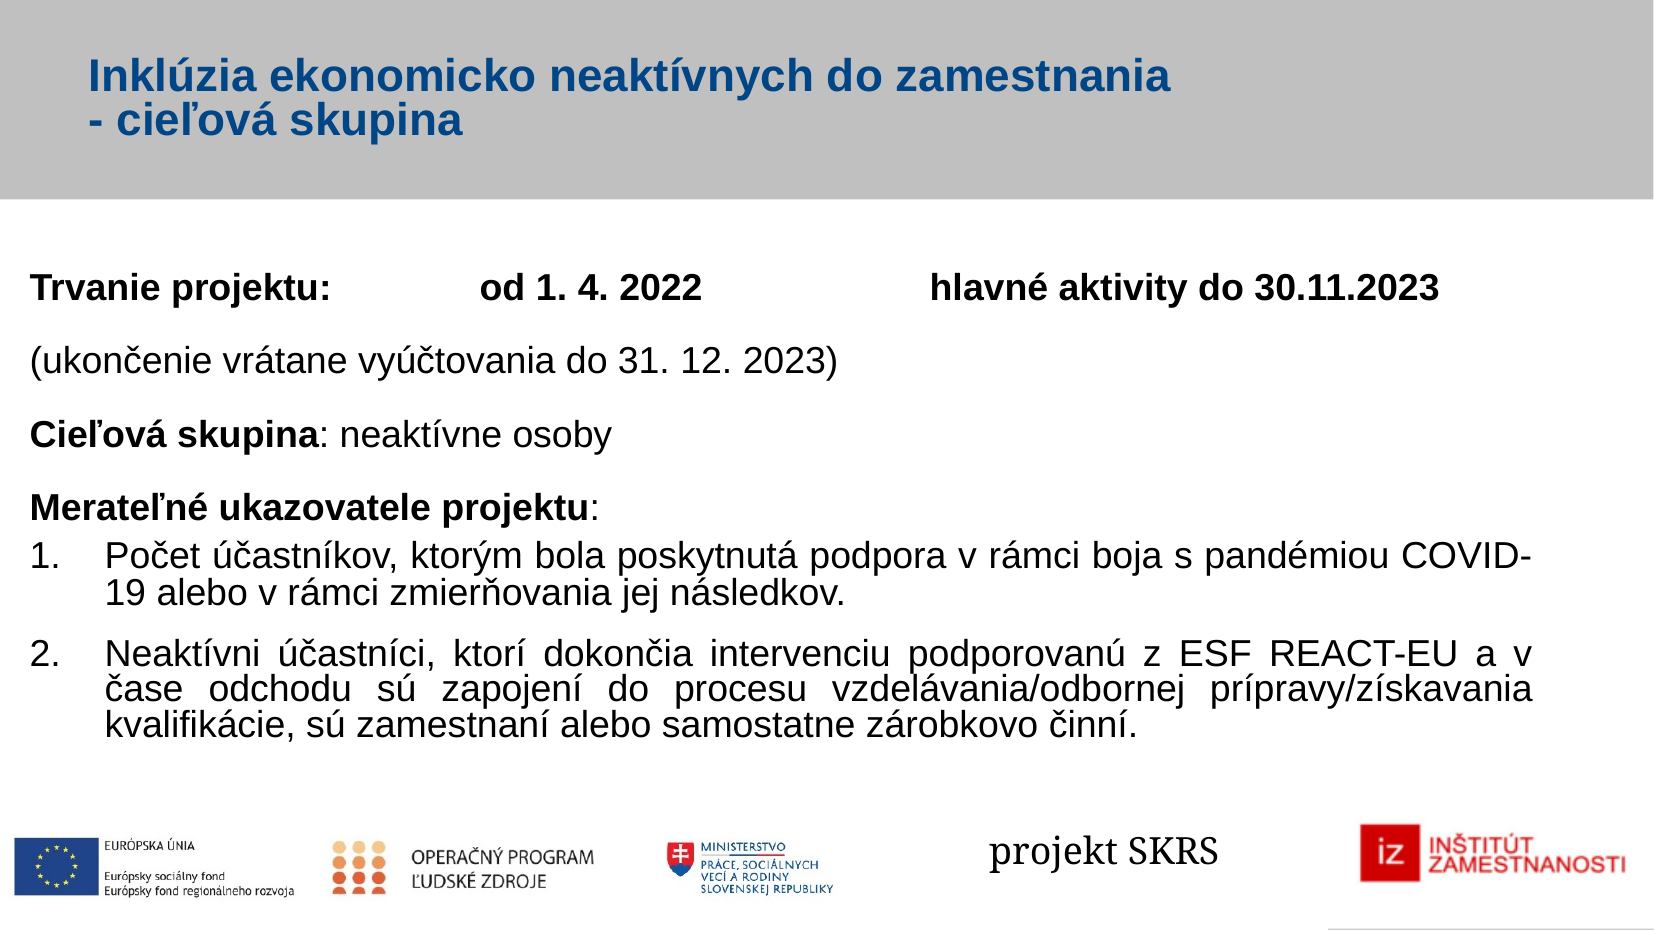

# Inklúzia ekonomicko neaktívnych do zamestnania - cieľová skupina
Trvanie projektu: 	od 1. 4. 2022 		hlavné aktivity do 30.11.2023
(ukončenie vrátane vyúčtovania do 31. 12. 2023)
Cieľová skupina: neaktívne osoby
Merateľné ukazovatele projektu:
Počet účastníkov, ktorým bola poskytnutá podpora v rámci boja s pandémiou COVID-19 alebo v rámci zmierňovania jej následkov.
Neaktívni účastníci, ktorí dokončia intervenciu podporovanú z ESF REACT-EU a v čase odchodu sú zapojení do procesu vzdelávania/odbornej prípravy/získavania kvalifikácie, sú zamestnaní alebo samostatne zárobkovo činní.